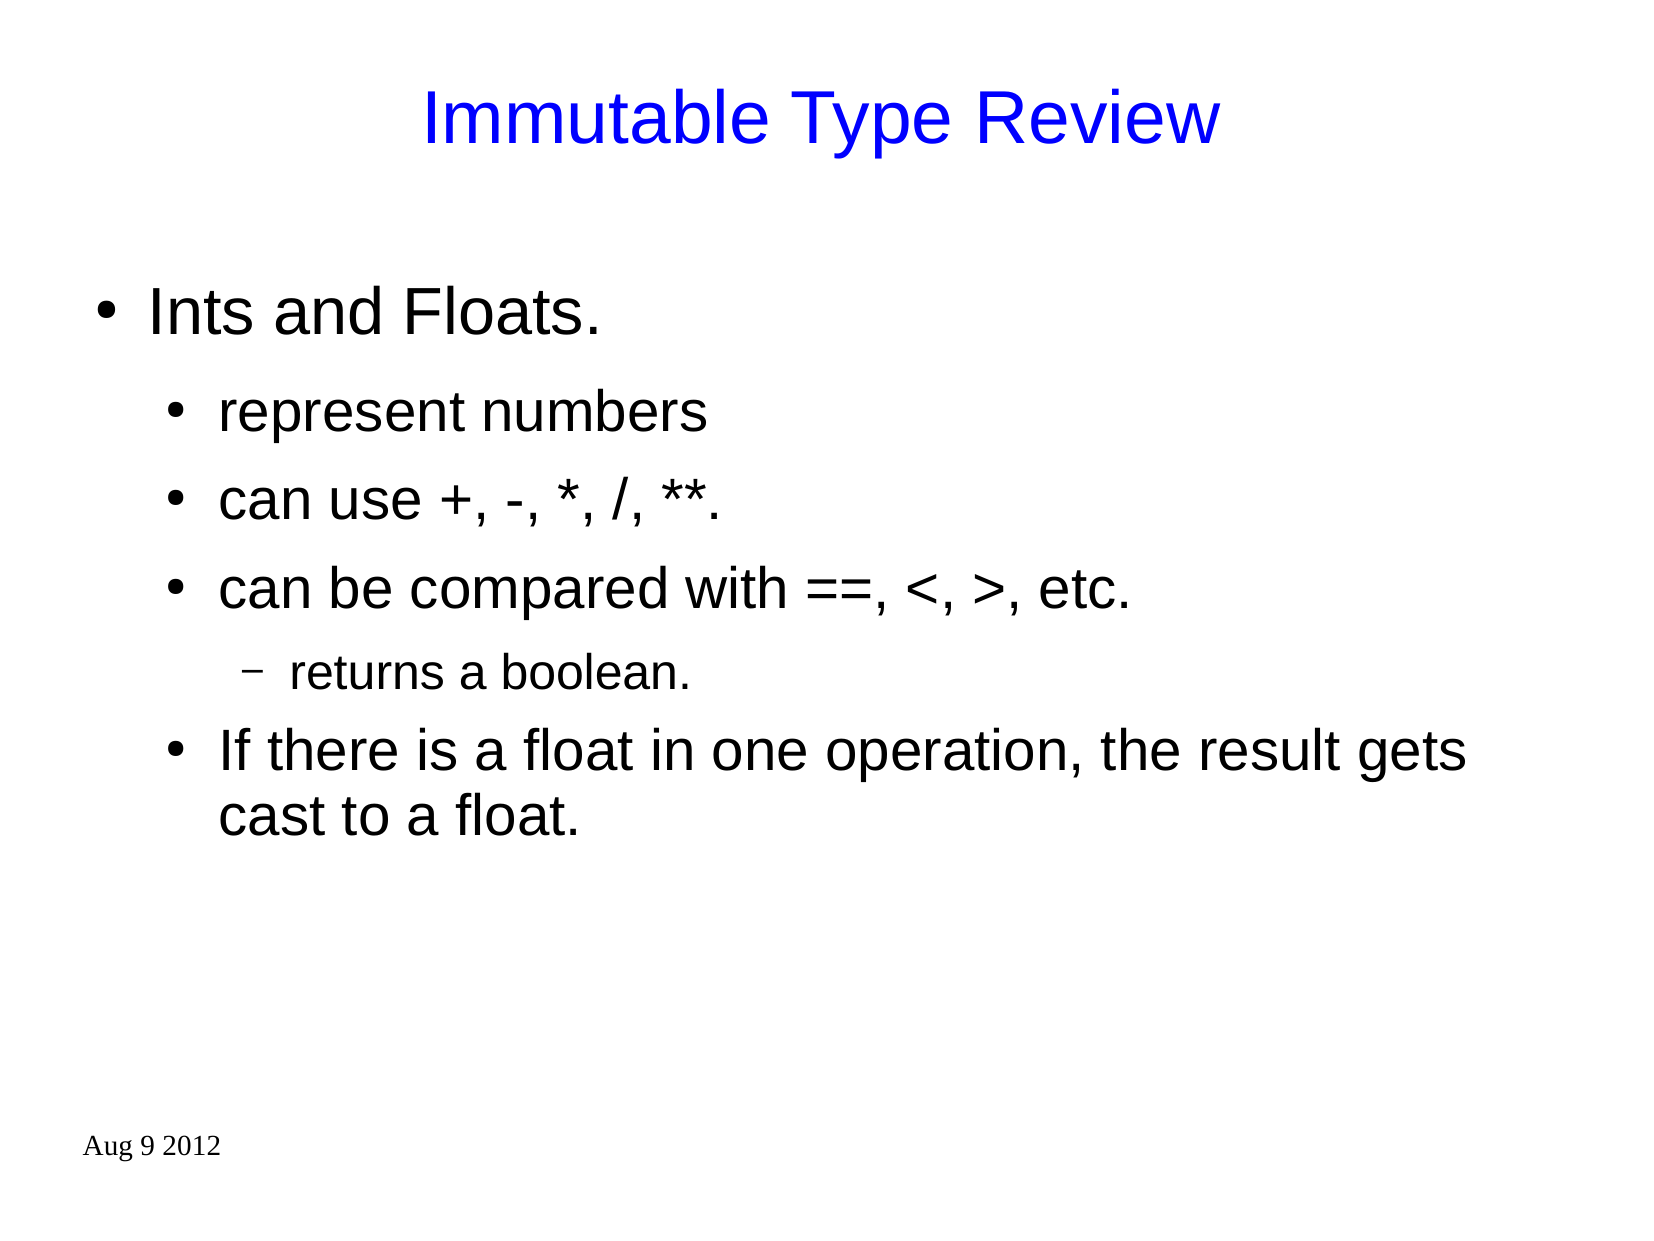

# Immutable Type Review
Ints and Floats.
represent numbers
can use +, -, *, /, **.
can be compared with ==, <, >, etc.
returns a boolean.
If there is a float in one operation, the result gets cast to a float.
Aug 9 2012